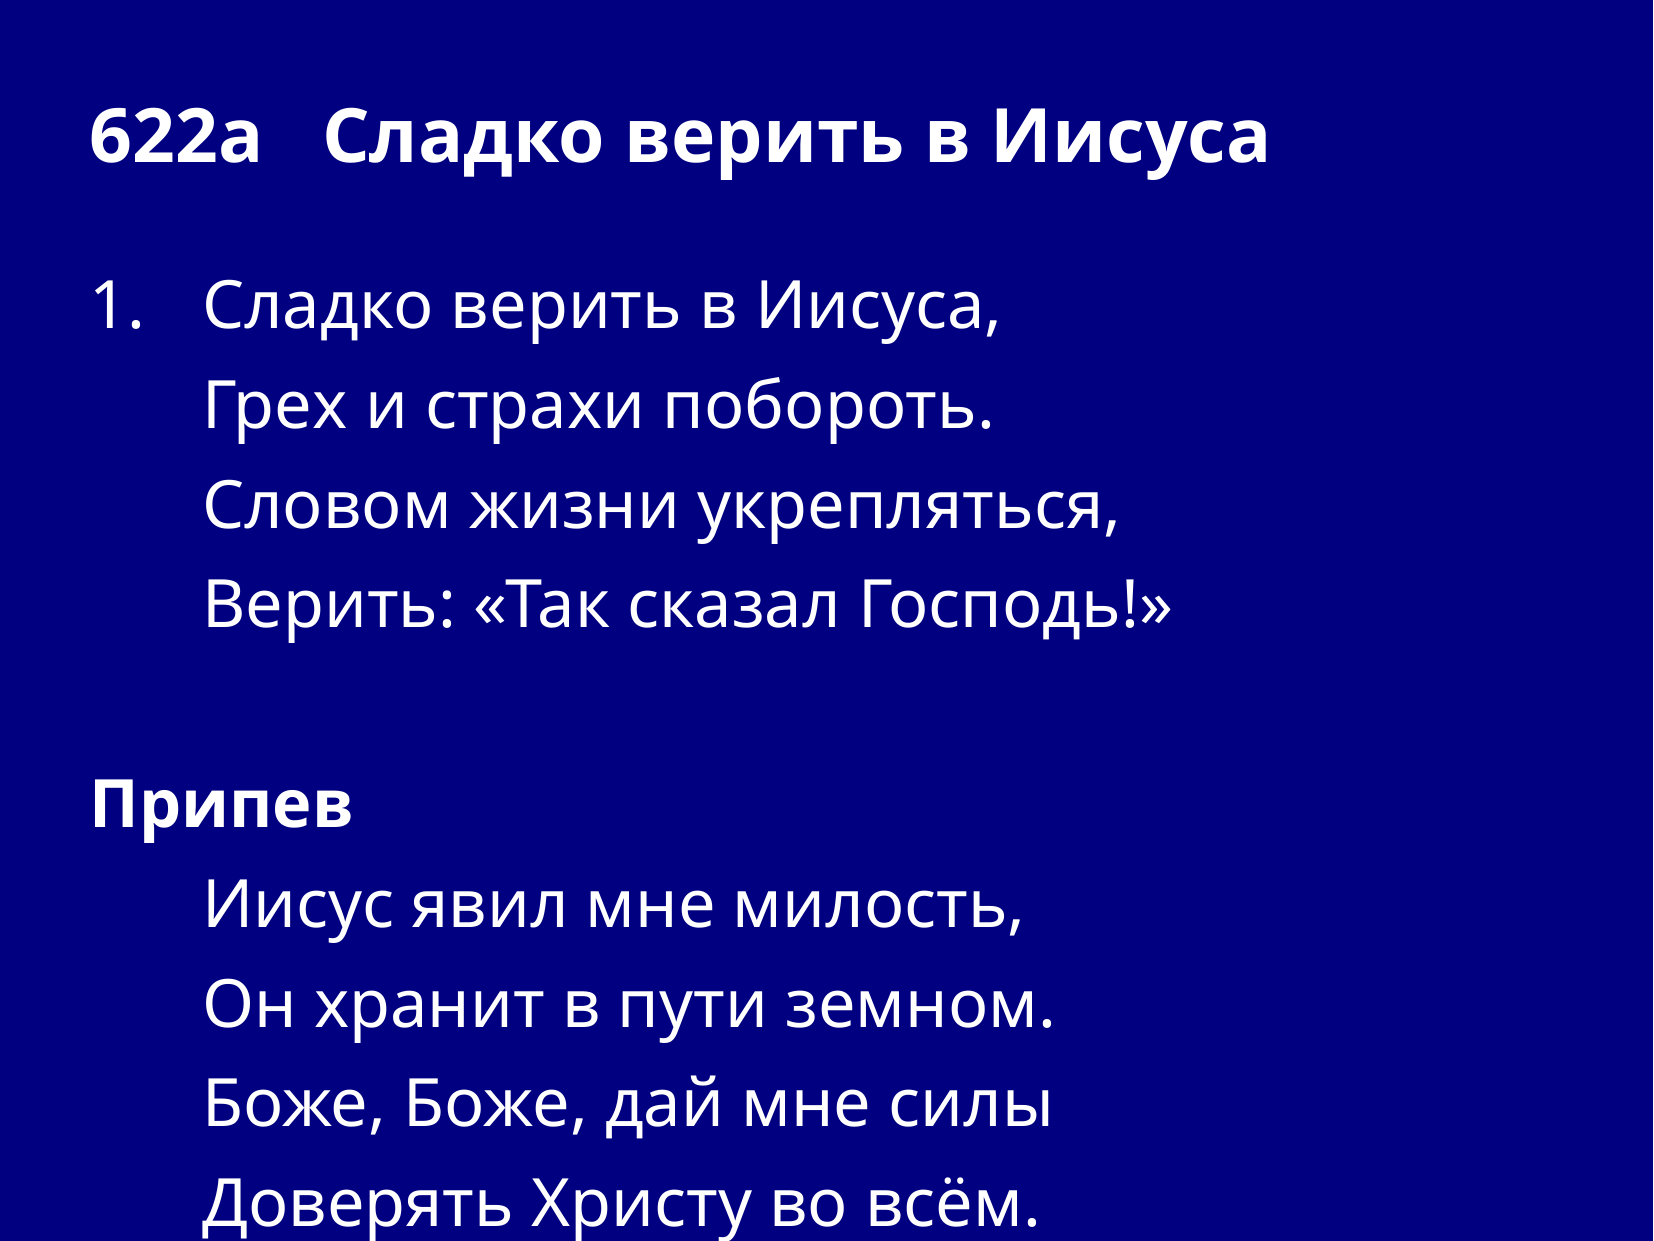

622а Сладко верить в Иисуса
1.	Сладко верить в Иисуса,
	Грех и страхи побороть.
	Словом жизни укрепляться,
	Верить: «Так сказал Господь!»
Припев
	Иисус явил мне милость,
	Он хранит в пути земном.
	Боже, Боже, дай мне силы
	Доверять Христу во всём.